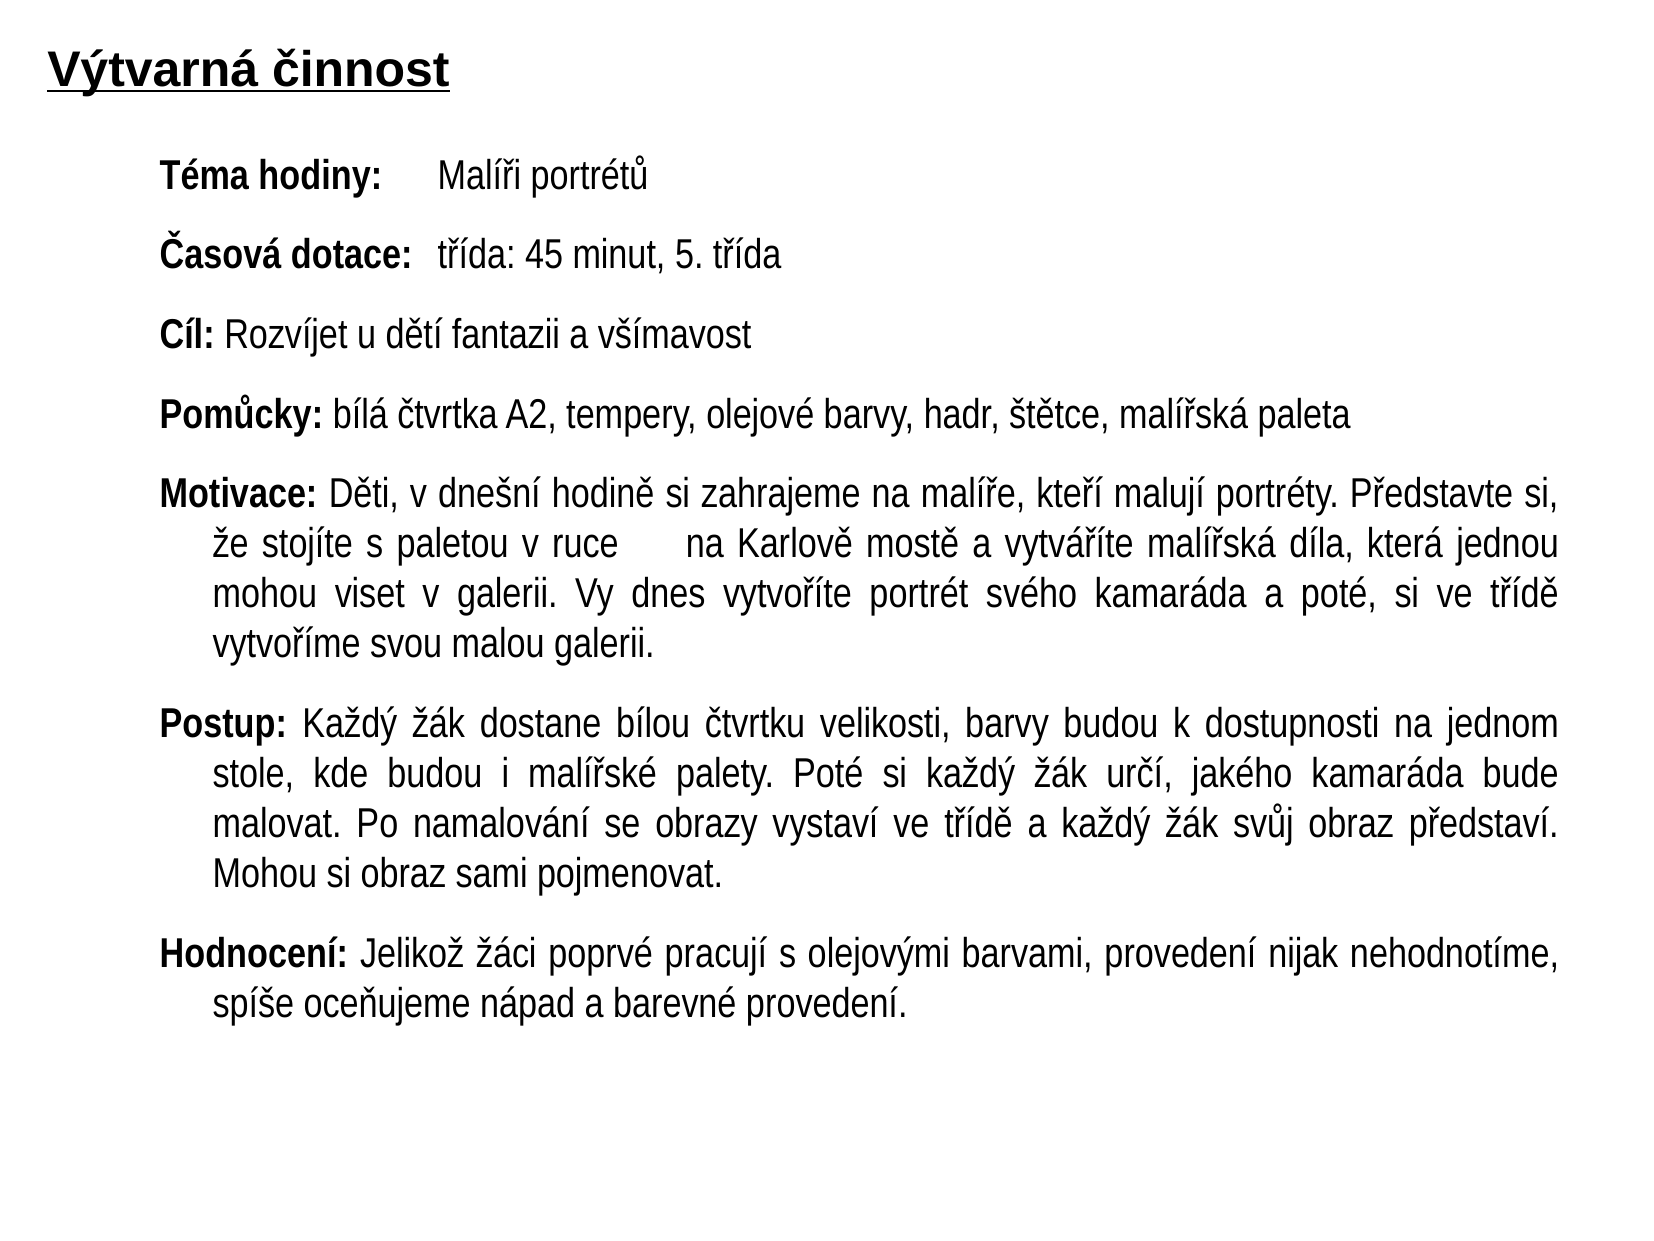

# Výtvarná činnost
Téma hodiny:	Malíři portrétů
Časová dotace: 	třída: 45 minut, 5. třída
Cíl: Rozvíjet u dětí fantazii a všímavost
Pomůcky: bílá čtvrtka A2, tempery, olejové barvy, hadr, štětce, malířská paleta
Motivace: Děti, v dnešní hodině si zahrajeme na malíře, kteří malují portréty. Představte si, že stojíte s paletou v ruce 	na Karlově mostě a vytváříte malířská díla, která jednou mohou viset v galerii. Vy dnes vytvoříte portrét svého kamaráda a poté, si ve třídě vytvoříme svou malou galerii.
Postup:	 Každý žák dostane bílou čtvrtku velikosti, barvy budou k dostupnosti na jednom stole, kde budou i malířské palety. Poté si každý žák určí, jakého kamaráda bude malovat. Po namalování se obrazy vystaví ve třídě a každý žák svůj obraz představí. Mohou si obraz sami pojmenovat.
Hodnocení: Jelikož žáci poprvé pracují s olejovými barvami, provedení nijak nehodnotíme, spíše oceňujeme nápad a barevné provedení.